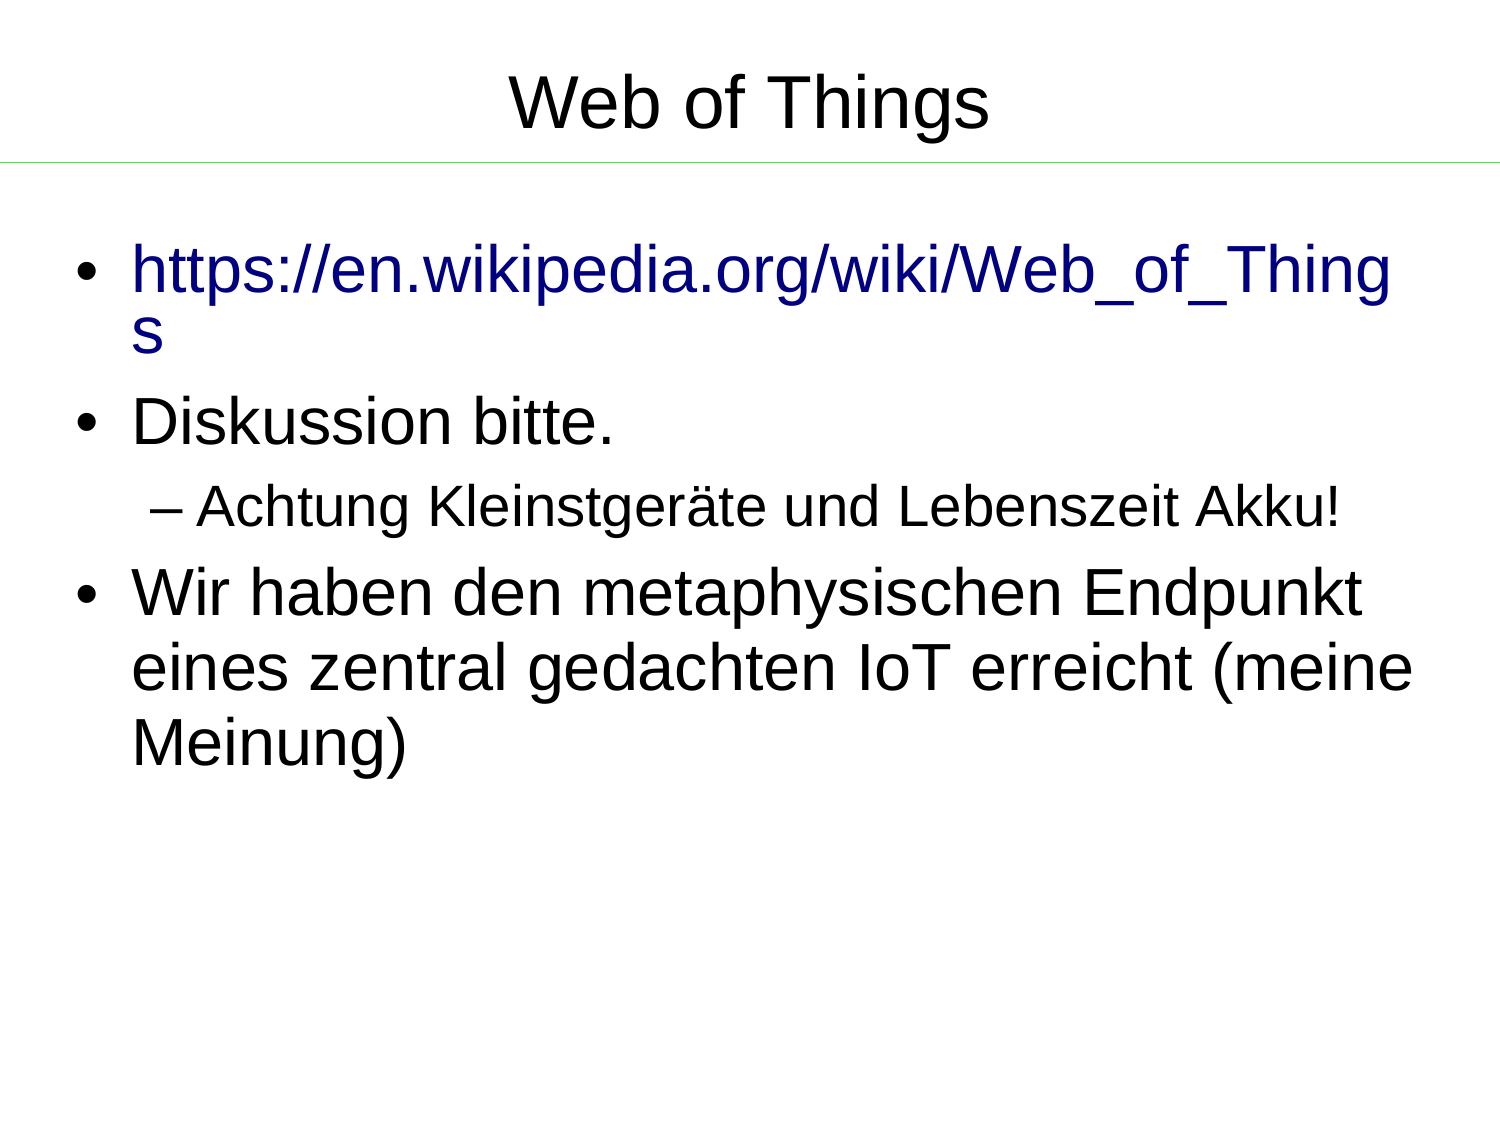

# Web of Things
https://en.wikipedia.org/wiki/Web_of_Things
Diskussion bitte.
Achtung Kleinstgeräte und Lebenszeit Akku!
Wir haben den metaphysischen Endpunkt eines zentral gedachten IoT erreicht (meine Meinung)